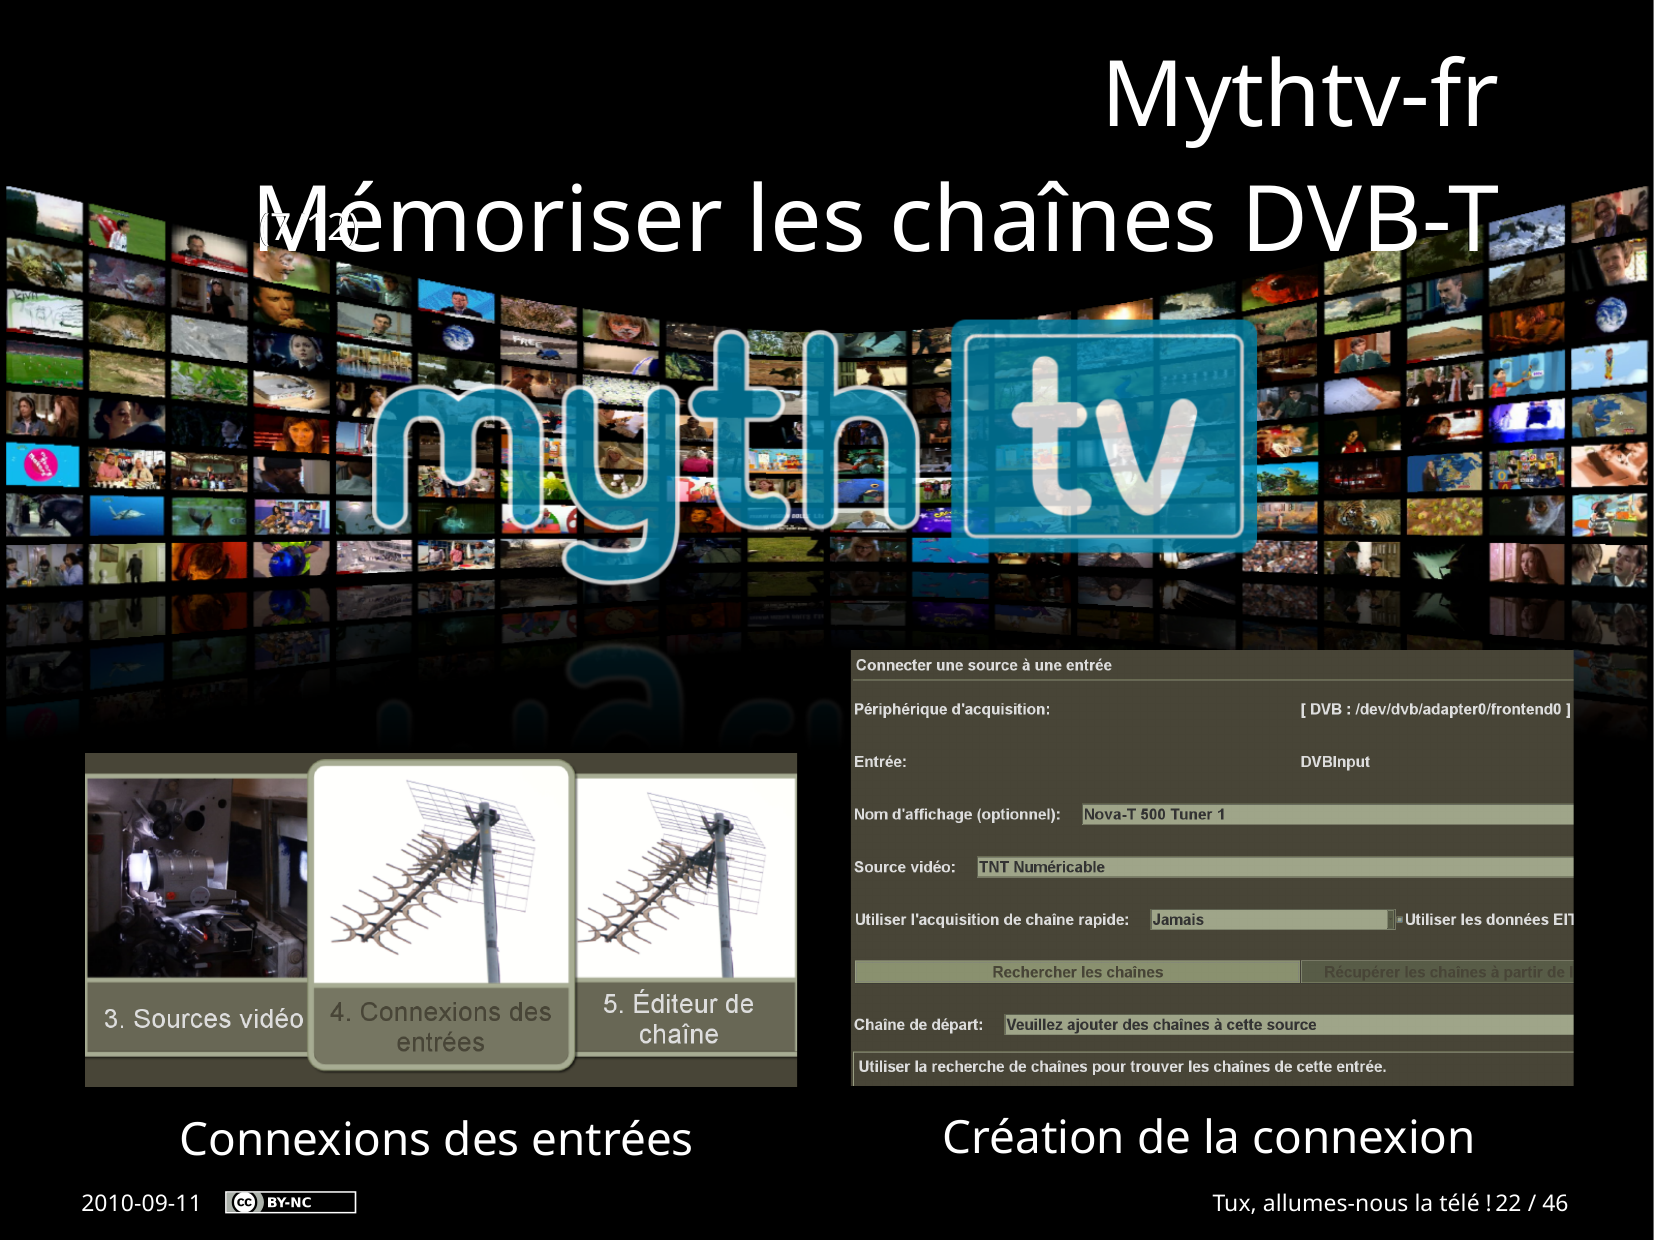

# Mythtv-fr Mémoriser les chaînes DVB-T
(7/12)
Création de la connexion
Connexions des entrées
2010-09-11
Tux, allumes-nous la télé !
22